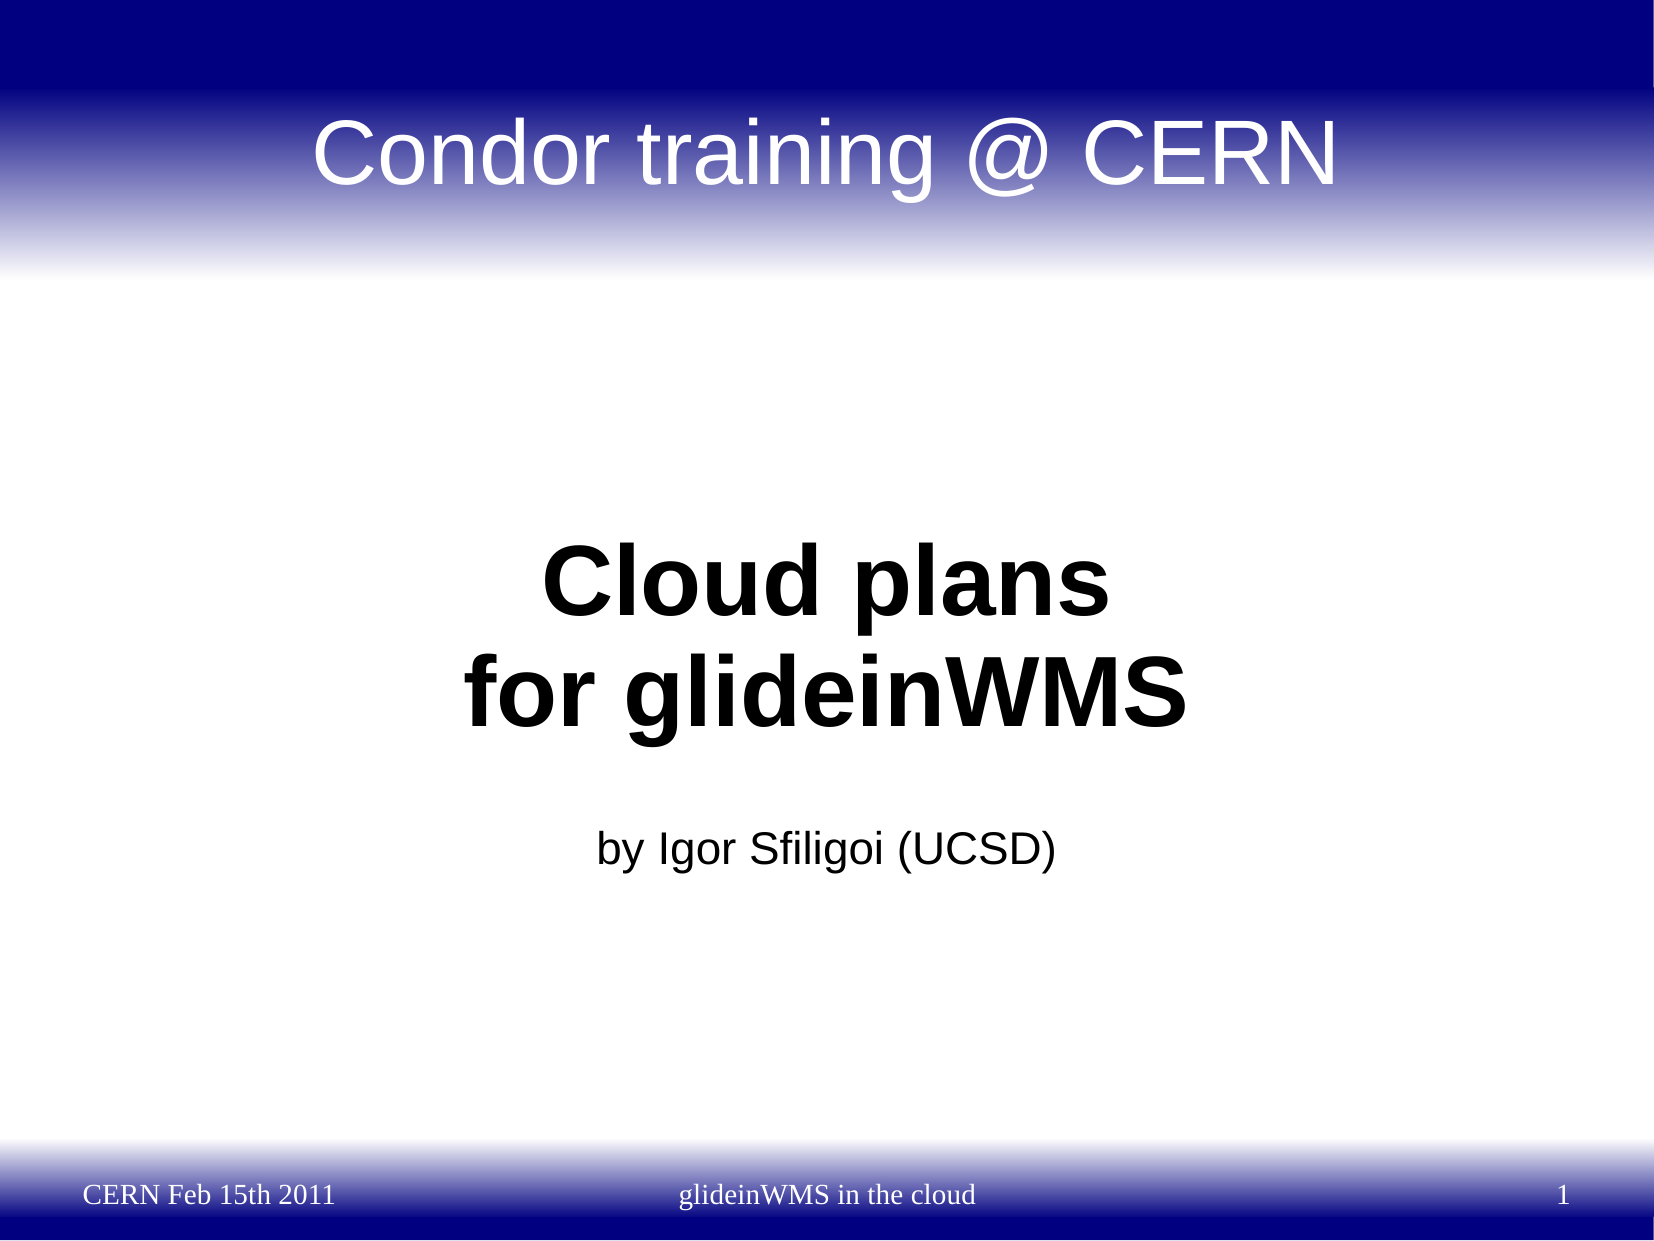

# Condor training @ CERN
Cloud plans
for glideinWMS
by Igor Sfiligoi (UCSD)
CERN Feb 15th 2011
glideinWMS in the cloud
1